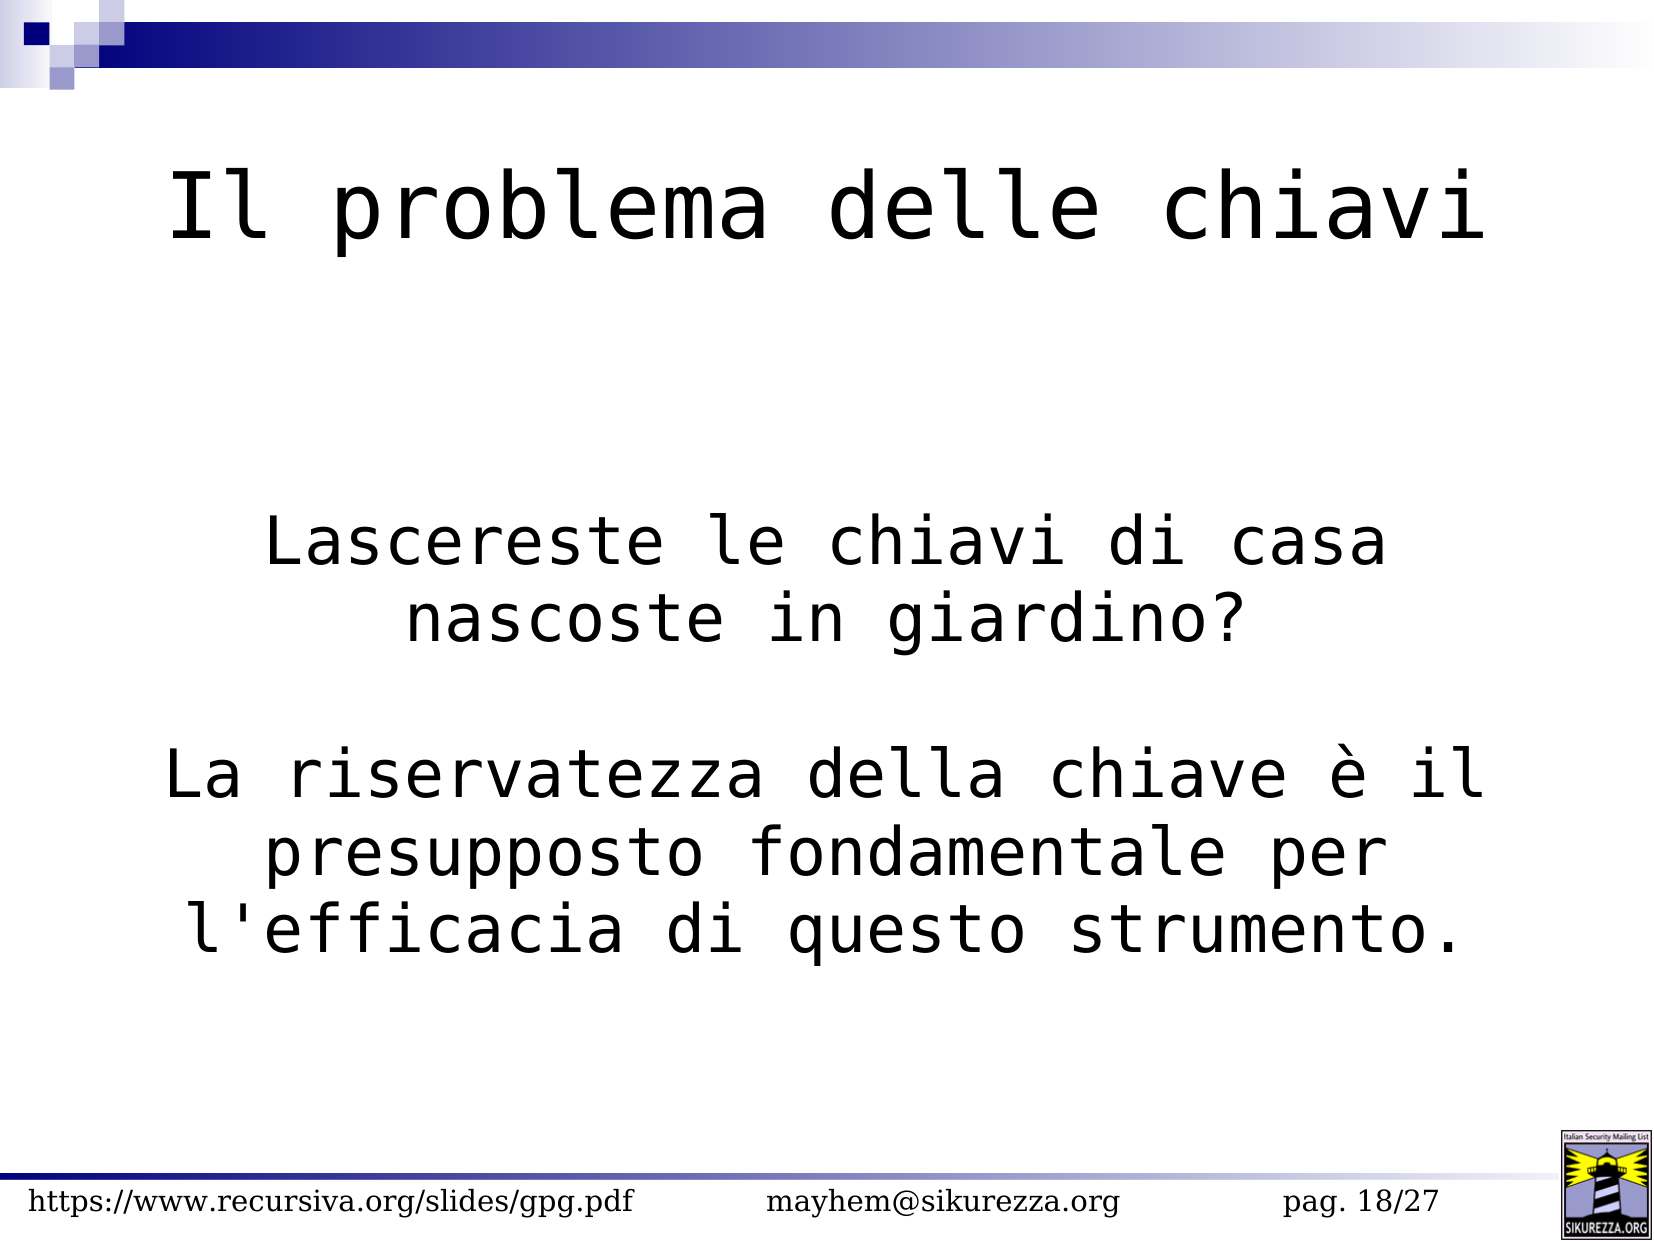

# Il problema delle chiavi
Lascereste le chiavi di casa nascoste in giardino?
La riservatezza della chiave è il presupposto fondamentale per l'efficacia di questo strumento.